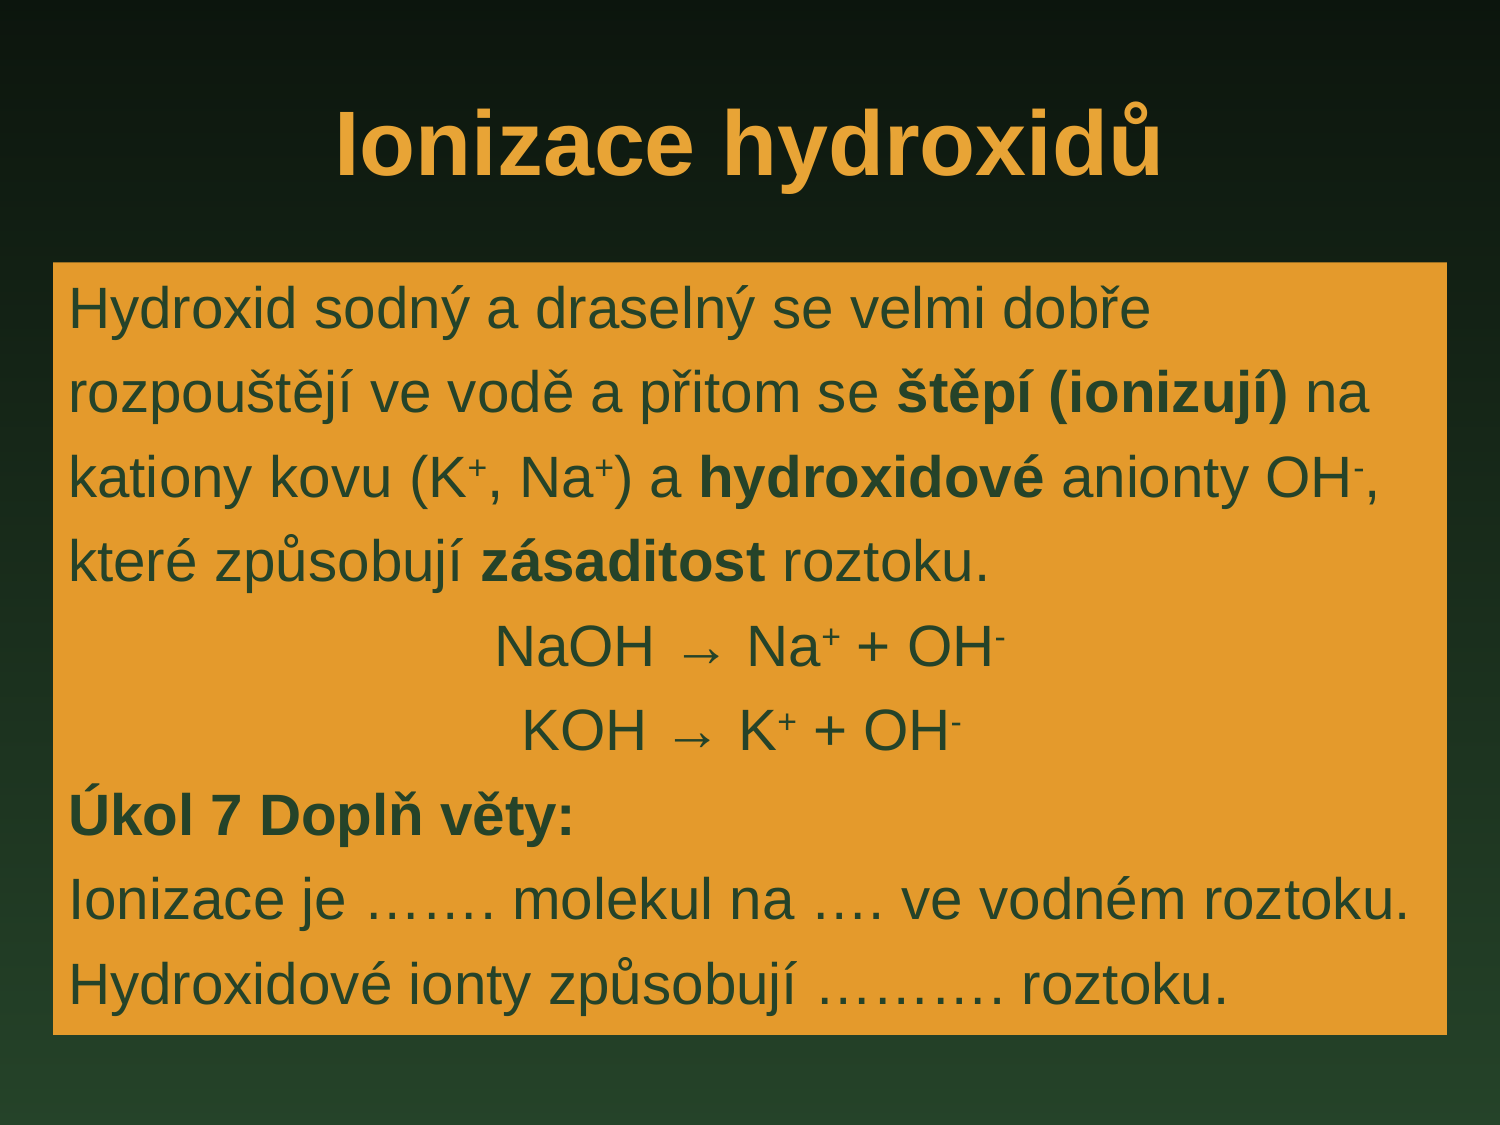

# Ionizace hydroxidů
Hydroxid sodný a draselný se velmi dobře
rozpouštějí ve vodě a přitom se štěpí (ionizují) na
kationy kovu (K+, Na+) a hydroxidové anionty OH-,
které způsobují zásaditost roztoku.
NaOH → Na+ + OH-
KOH → K+ + OH-
Úkol 7 Doplň věty:
Ionizace je ……. molekul na …. ve vodném roztoku.
Hydroxidové ionty způsobují ………. roztoku.